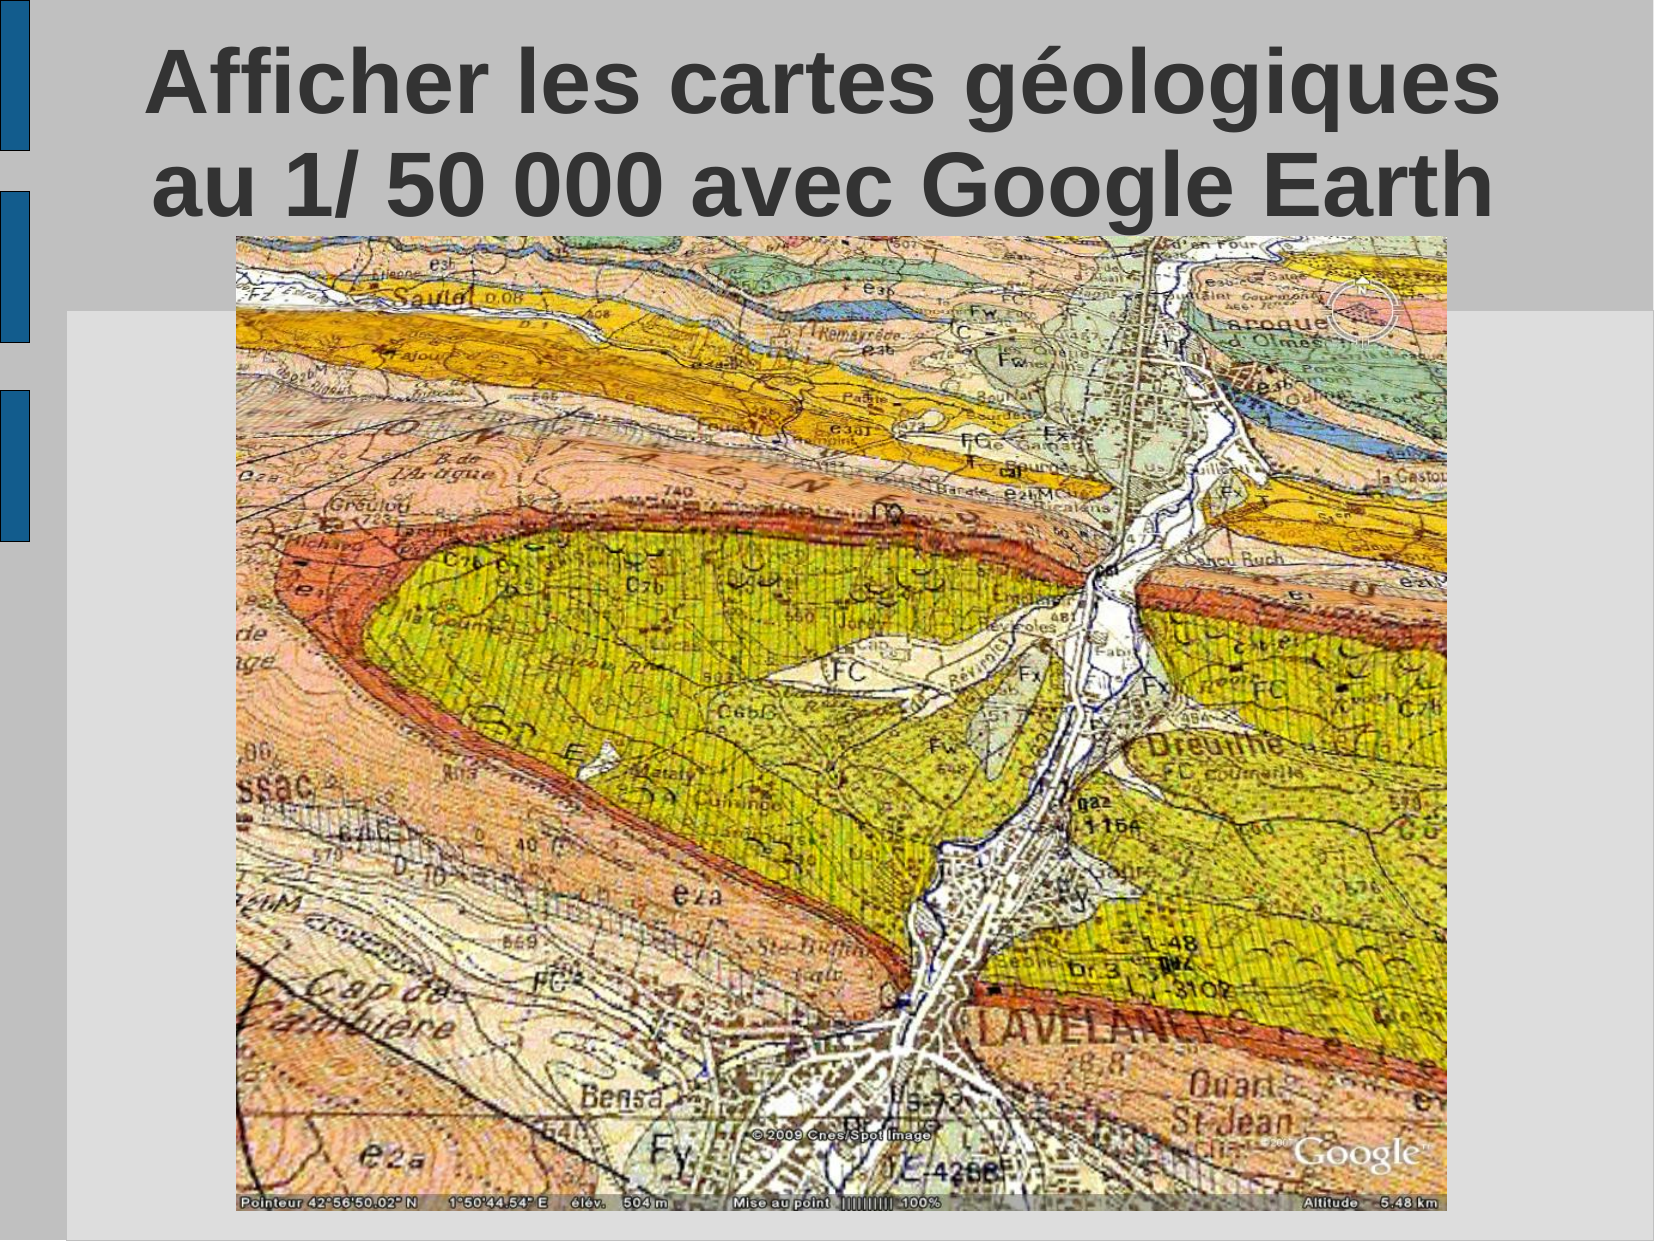

# Afficher les cartes géologiques au 1/ 50 000 avec Google Earth